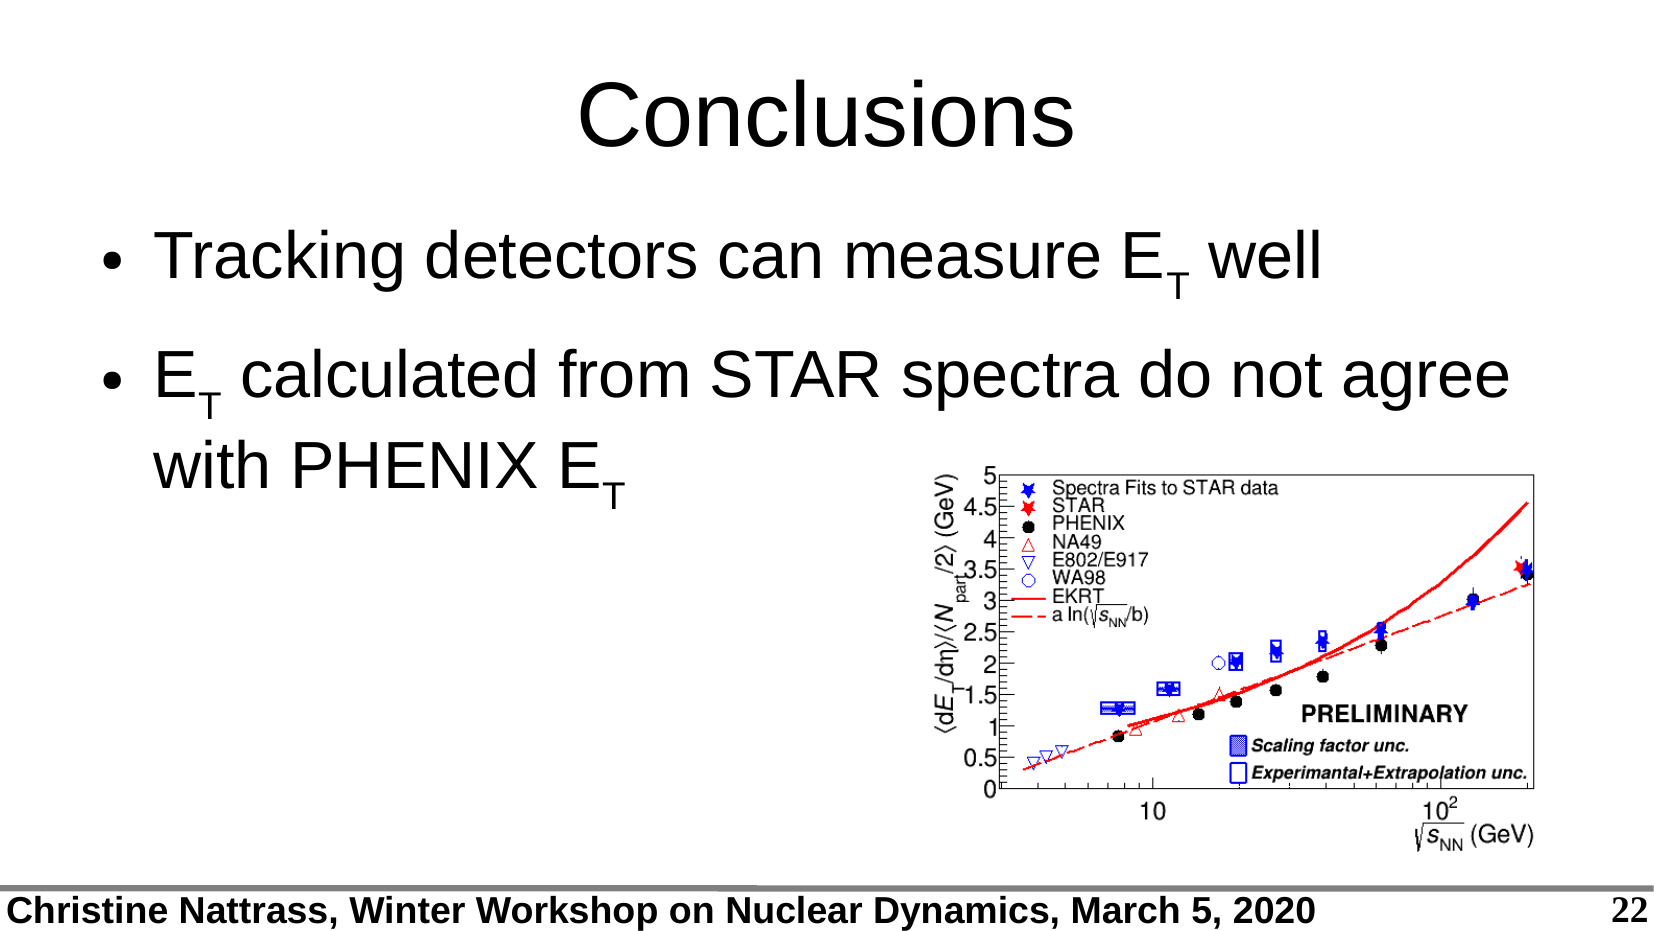

# Conclusions
Tracking detectors can measure ET well
ET calculated from STAR spectra do not agree with PHENIX ET
22